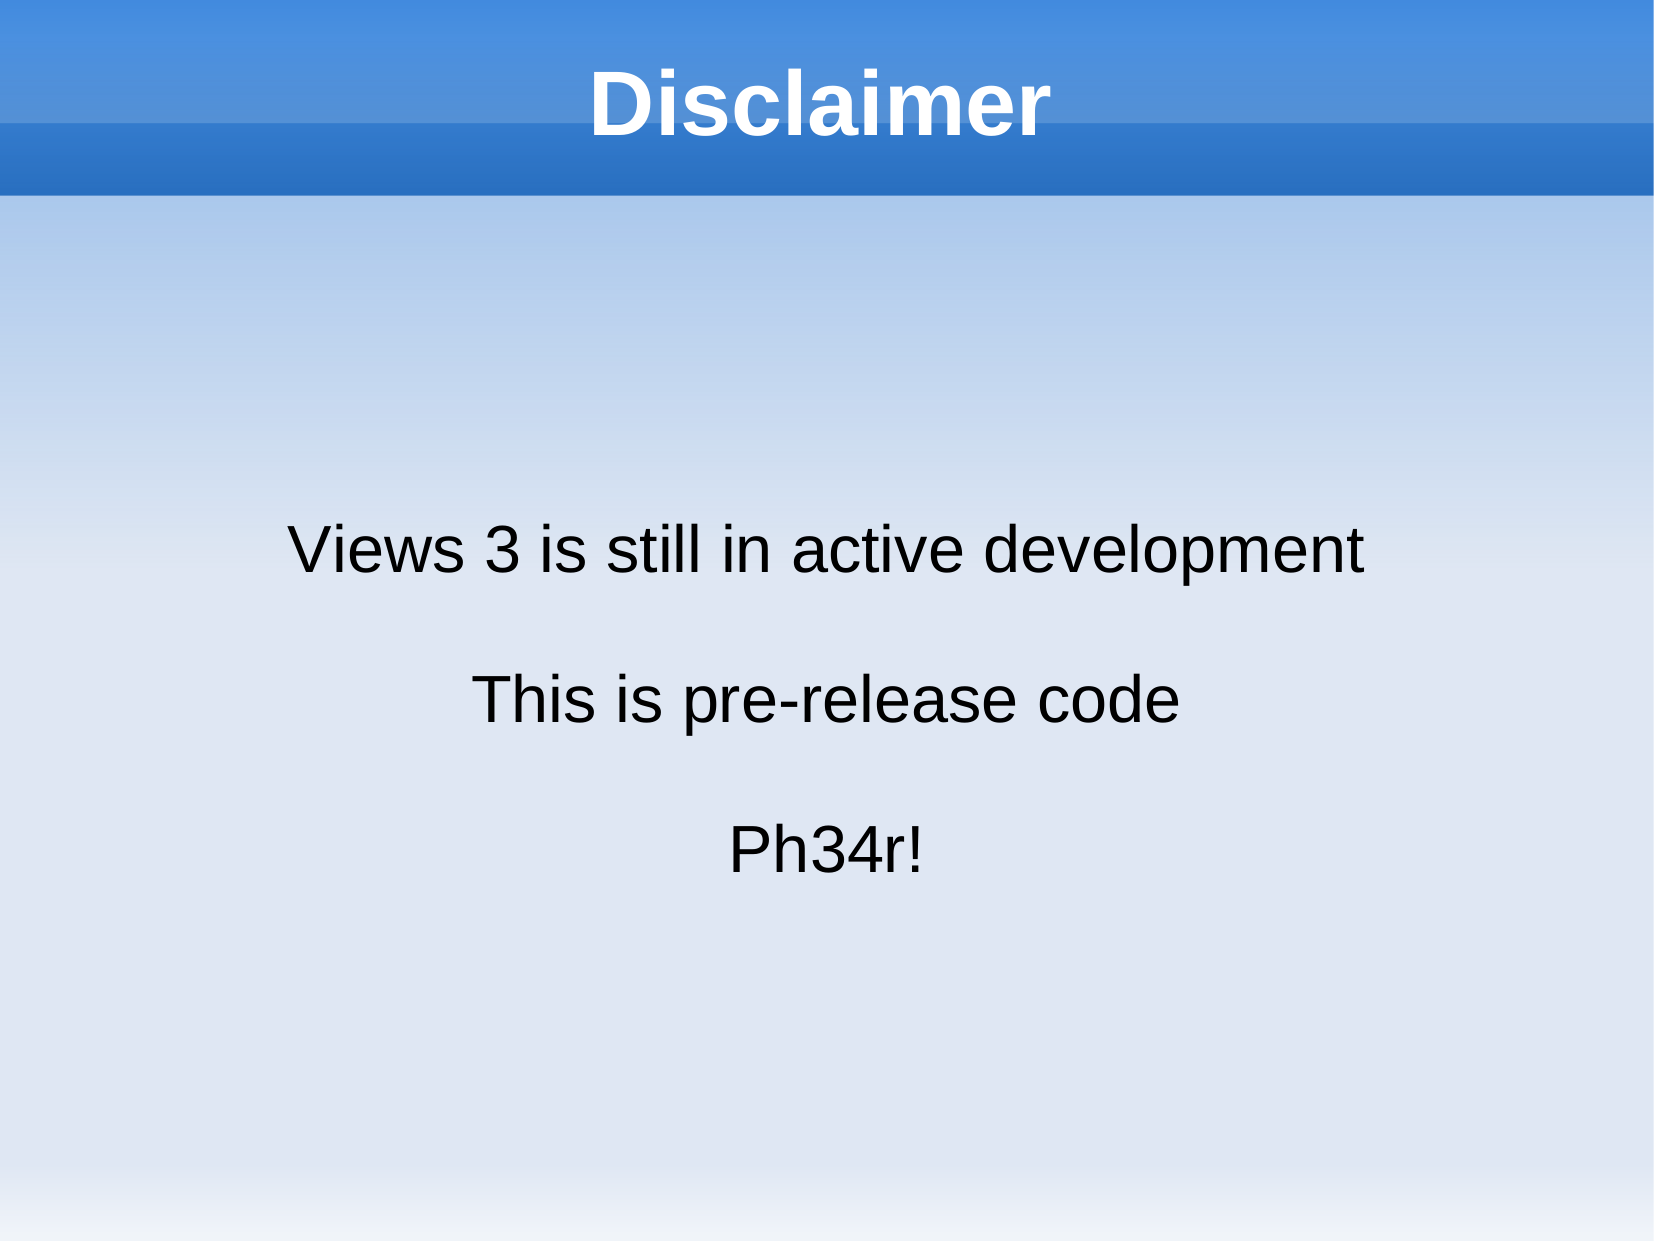

# Disclaimer
Views 3 is still in active development
This is pre-release code
Ph34r!